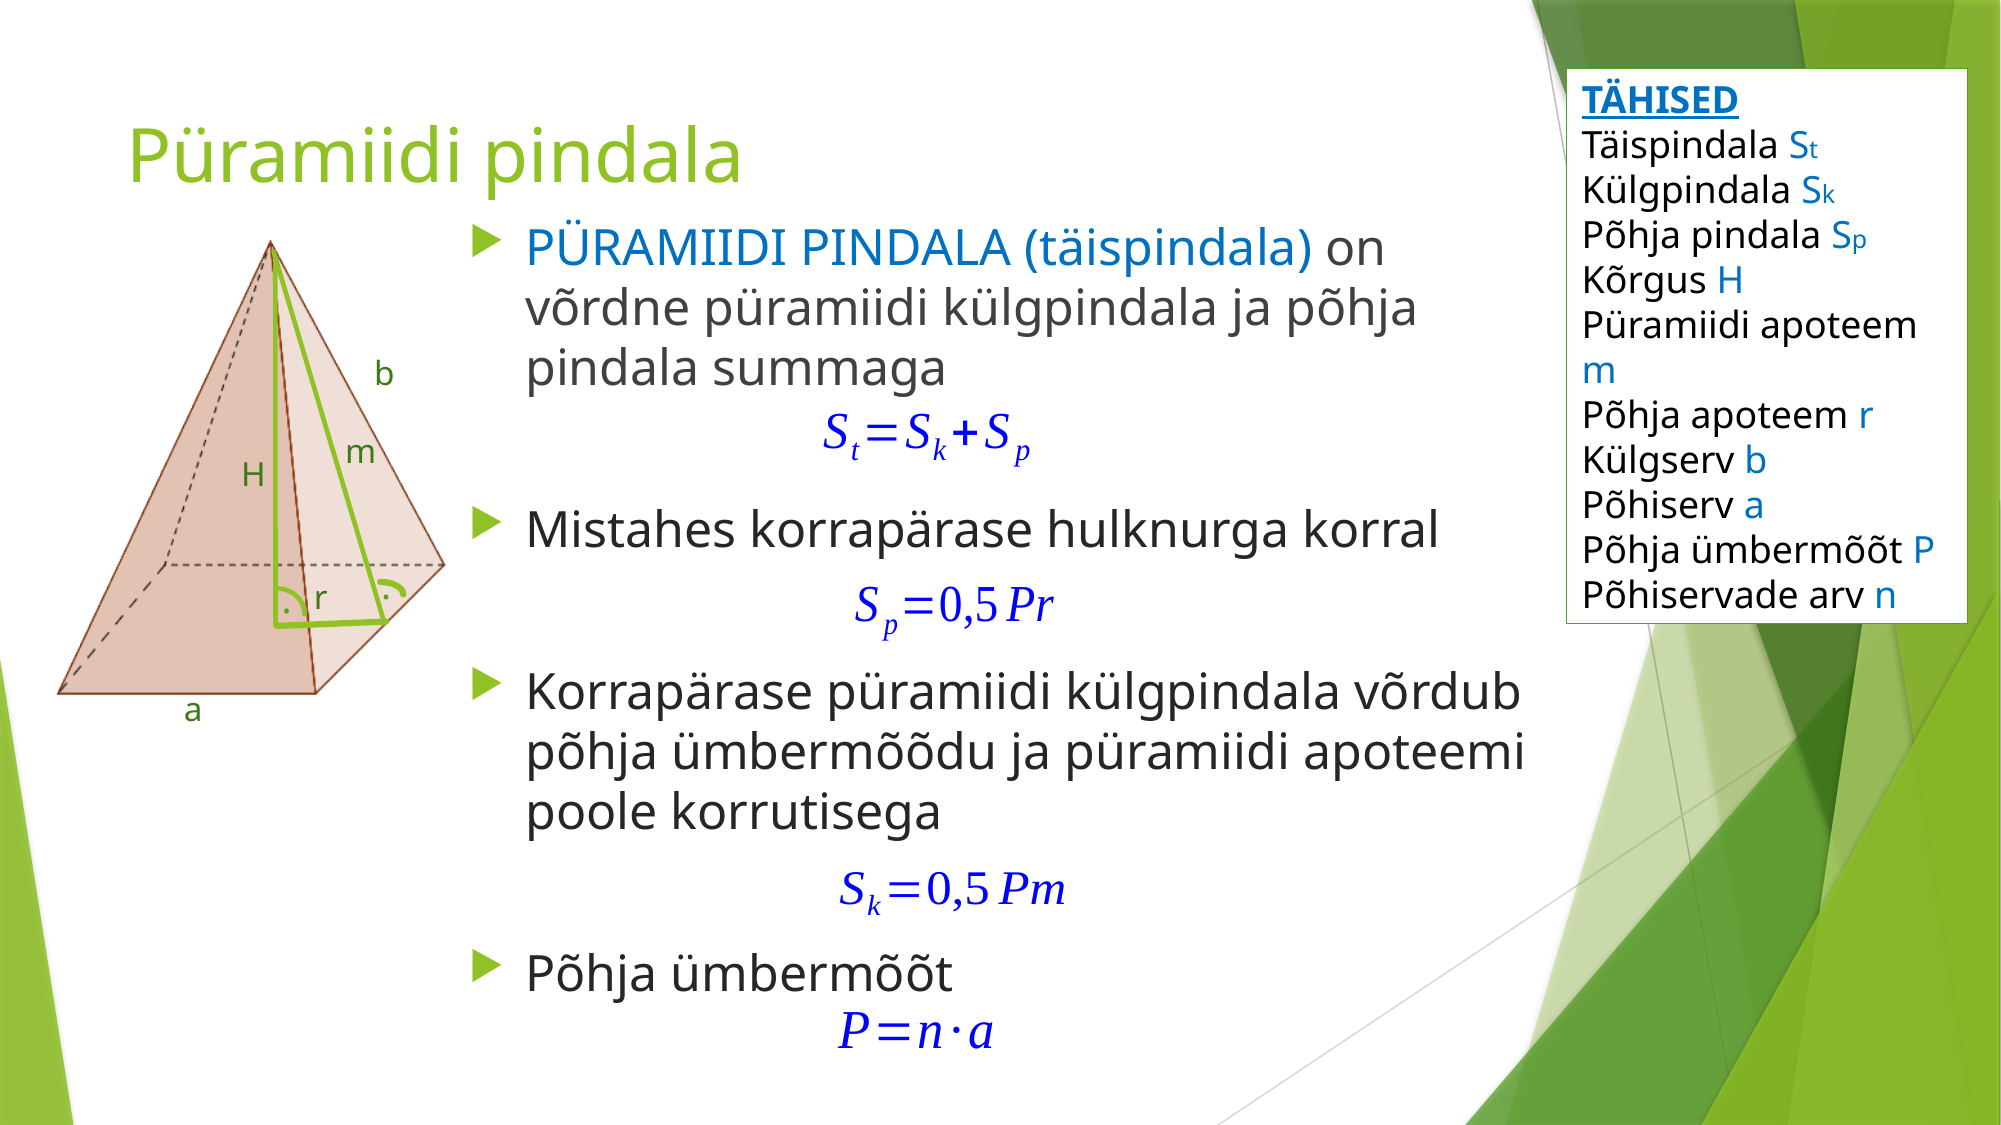

TÄHISED
Täispindala St
Külgpindala Sk
Põhja pindala Sp
Kõrgus H
Püramiidi apoteem m
Põhja apoteem r
Külgserv b
Põhiserv a
Põhja ümbermõõt P
Põhiservade arv n
# Püramiidi pindala
PÜRAMIIDI PINDALA (täispindala) on võrdne püramiidi külgpindala ja põhja pindala summaga
Mistahes korrapärase hulknurga korral
Korrapärase püramiidi külgpindala võrdub põhja ümbermõõdu ja püramiidi apoteemi poole korrutisega
Põhja ümbermõõt
b
m
H
.
.
r
a